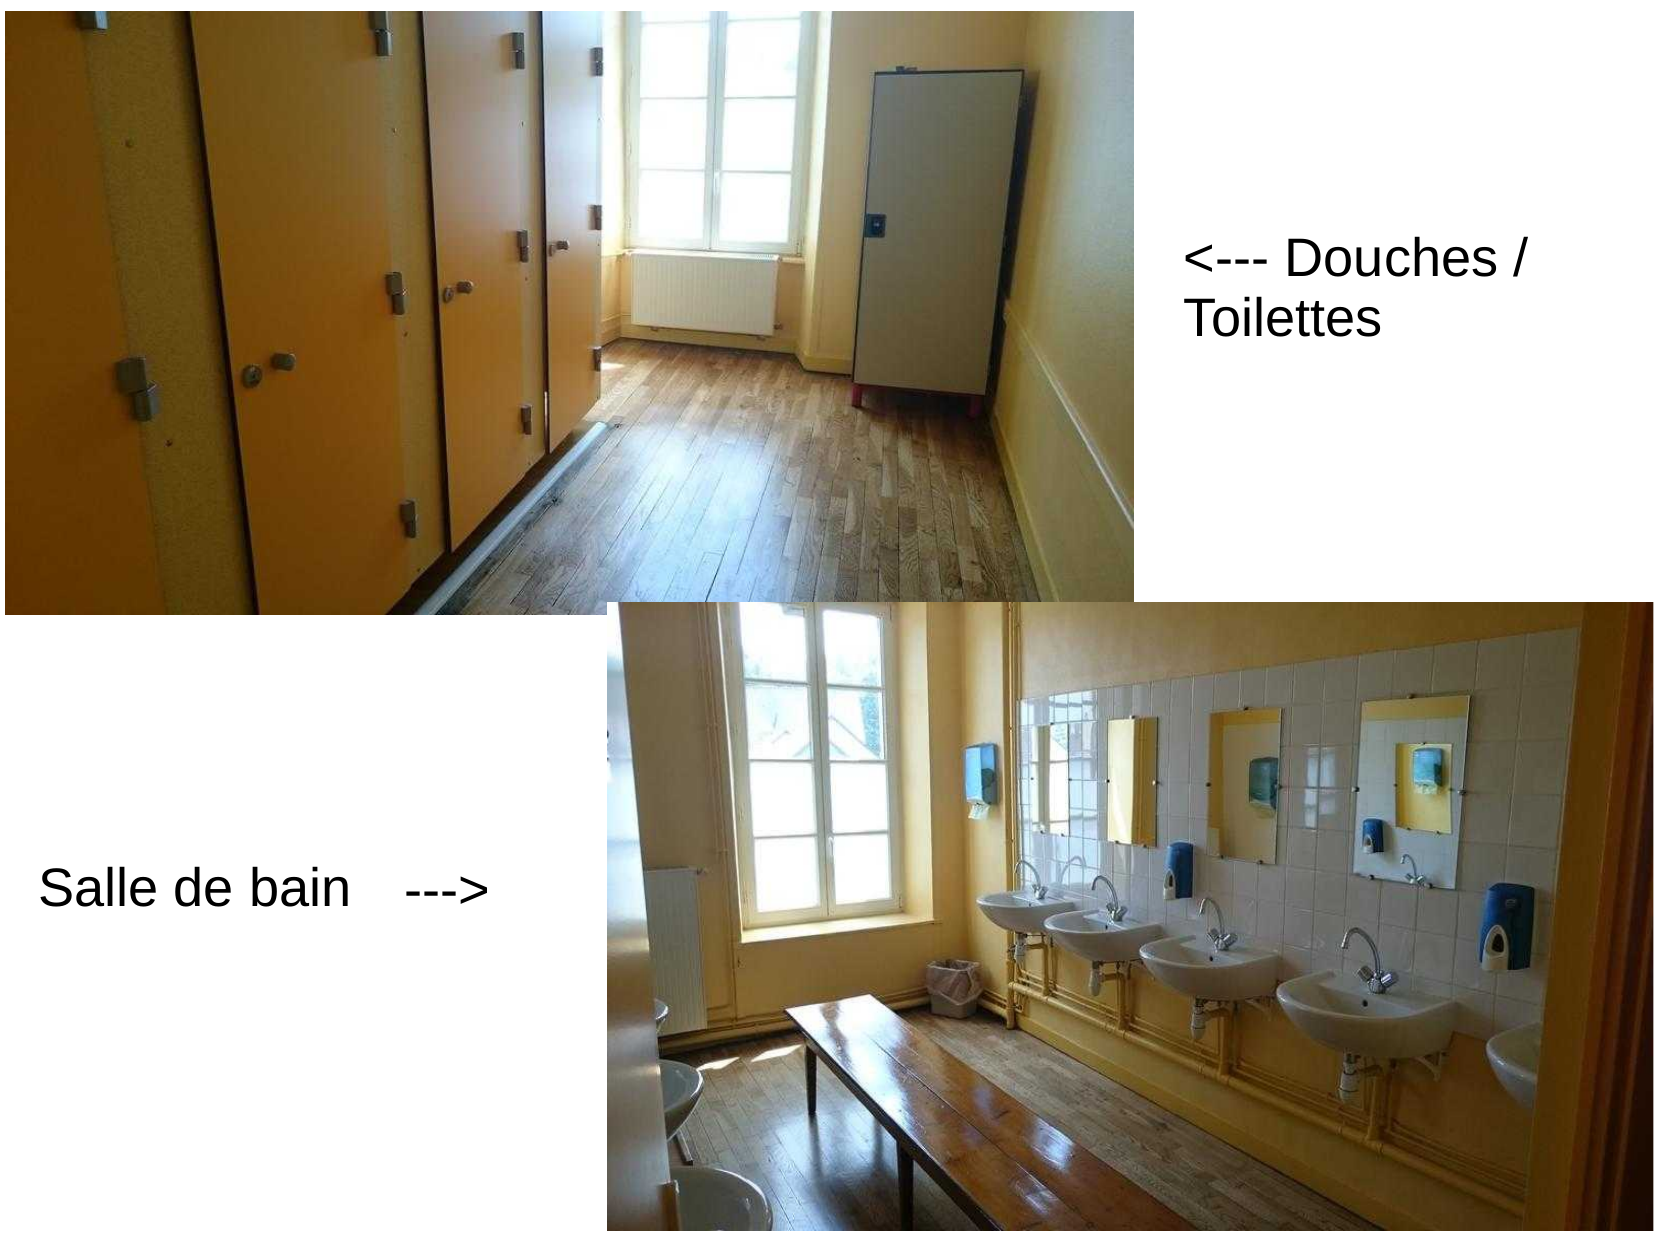

<--- Douches / Toilettes
Salle de bain
--->